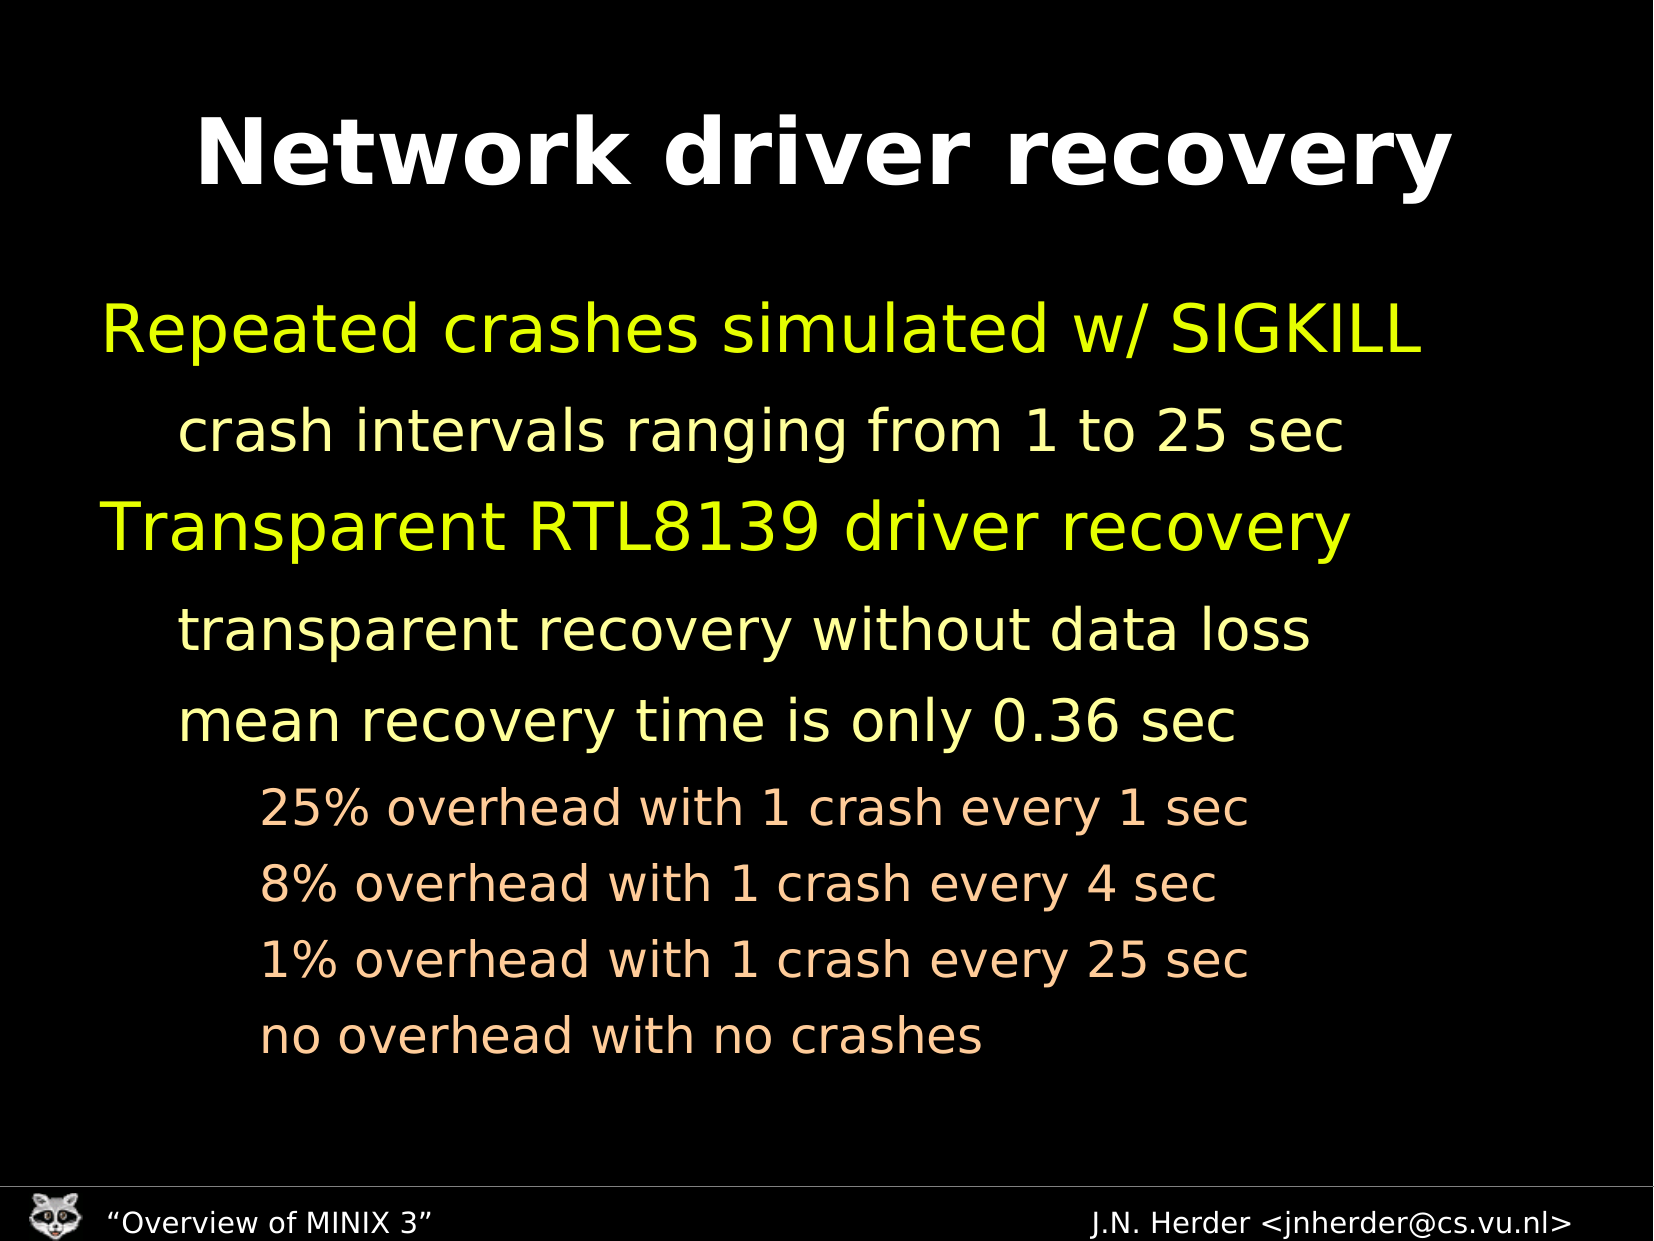

# Network driver recovery
Repeated crashes simulated w/ SIGKILL
crash intervals ranging from 1 to 25 sec
Transparent RTL8139 driver recovery
transparent recovery without data loss
mean recovery time is only 0.36 sec
25% overhead with 1 crash every 1 sec
8% overhead with 1 crash every 4 sec
1% overhead with 1 crash every 25 sec
no overhead with no crashes